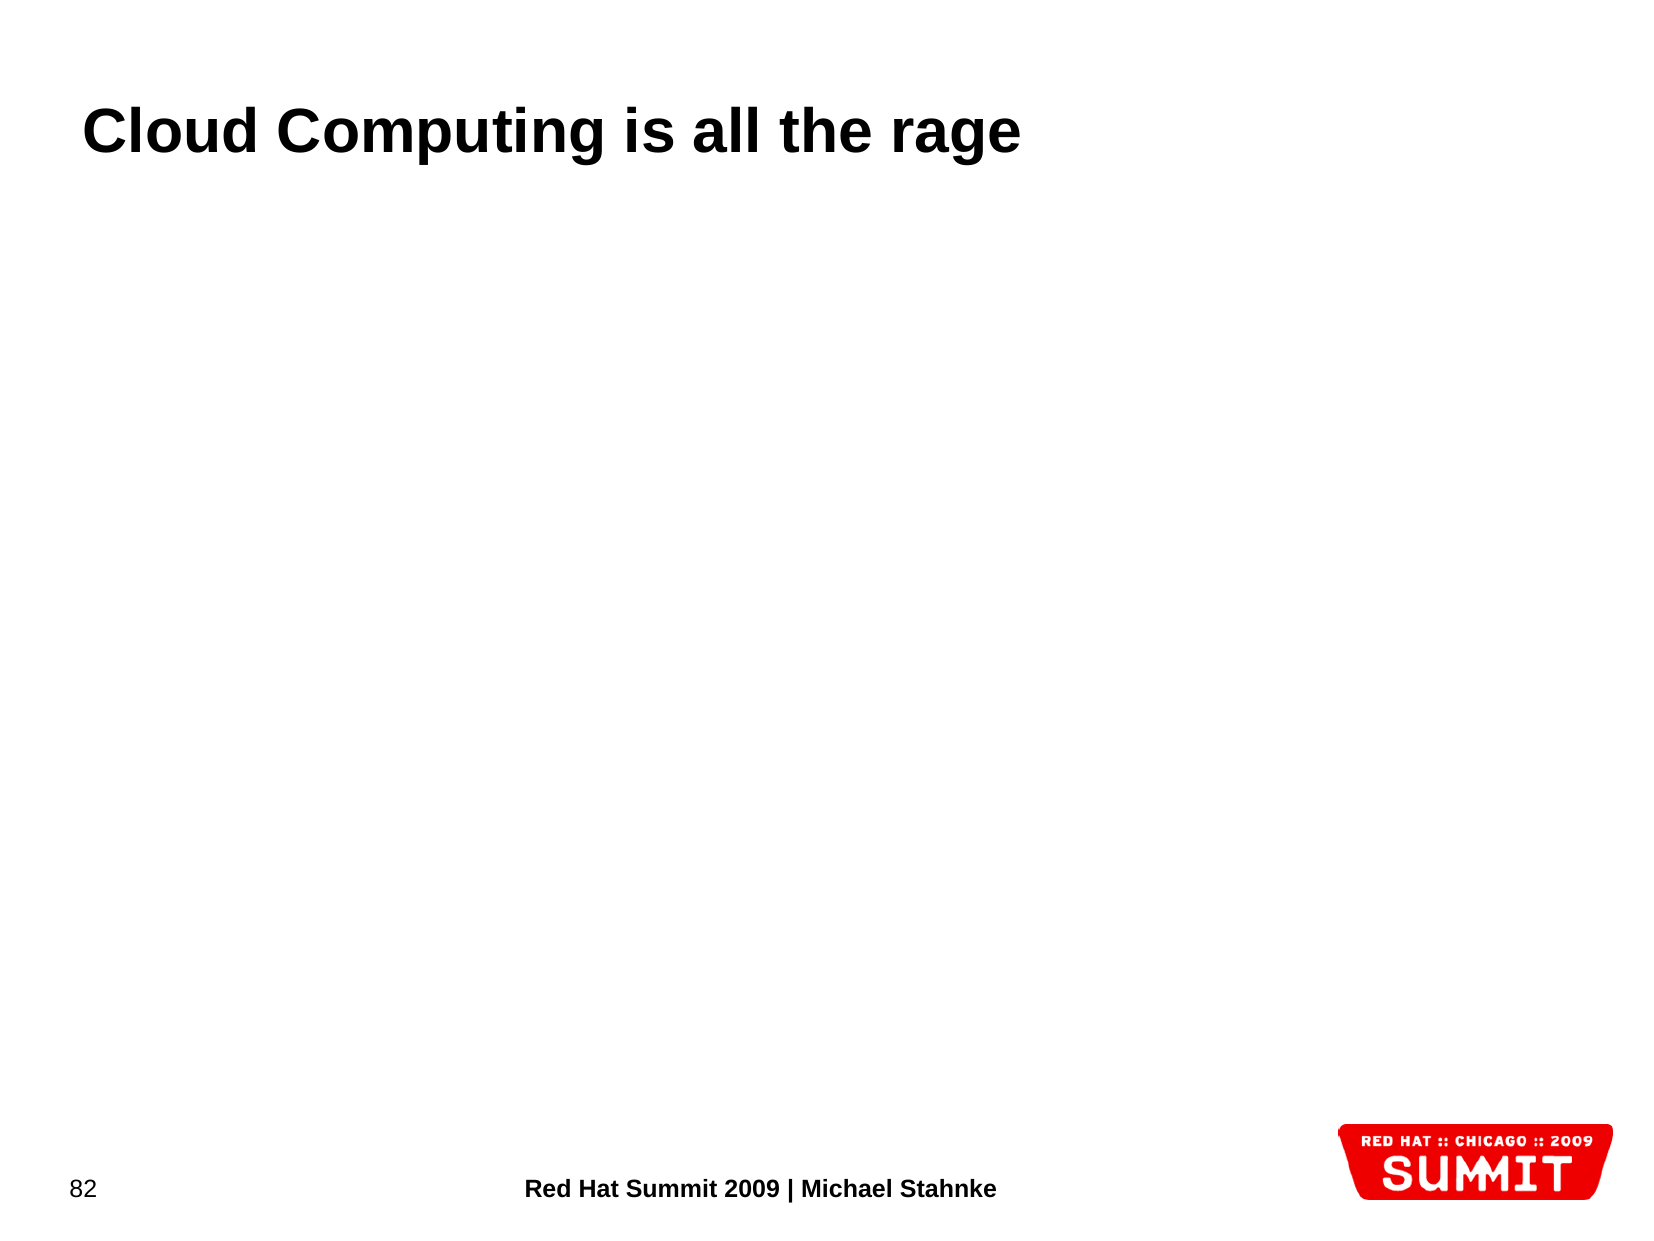

# Cloud Computing is all the rage